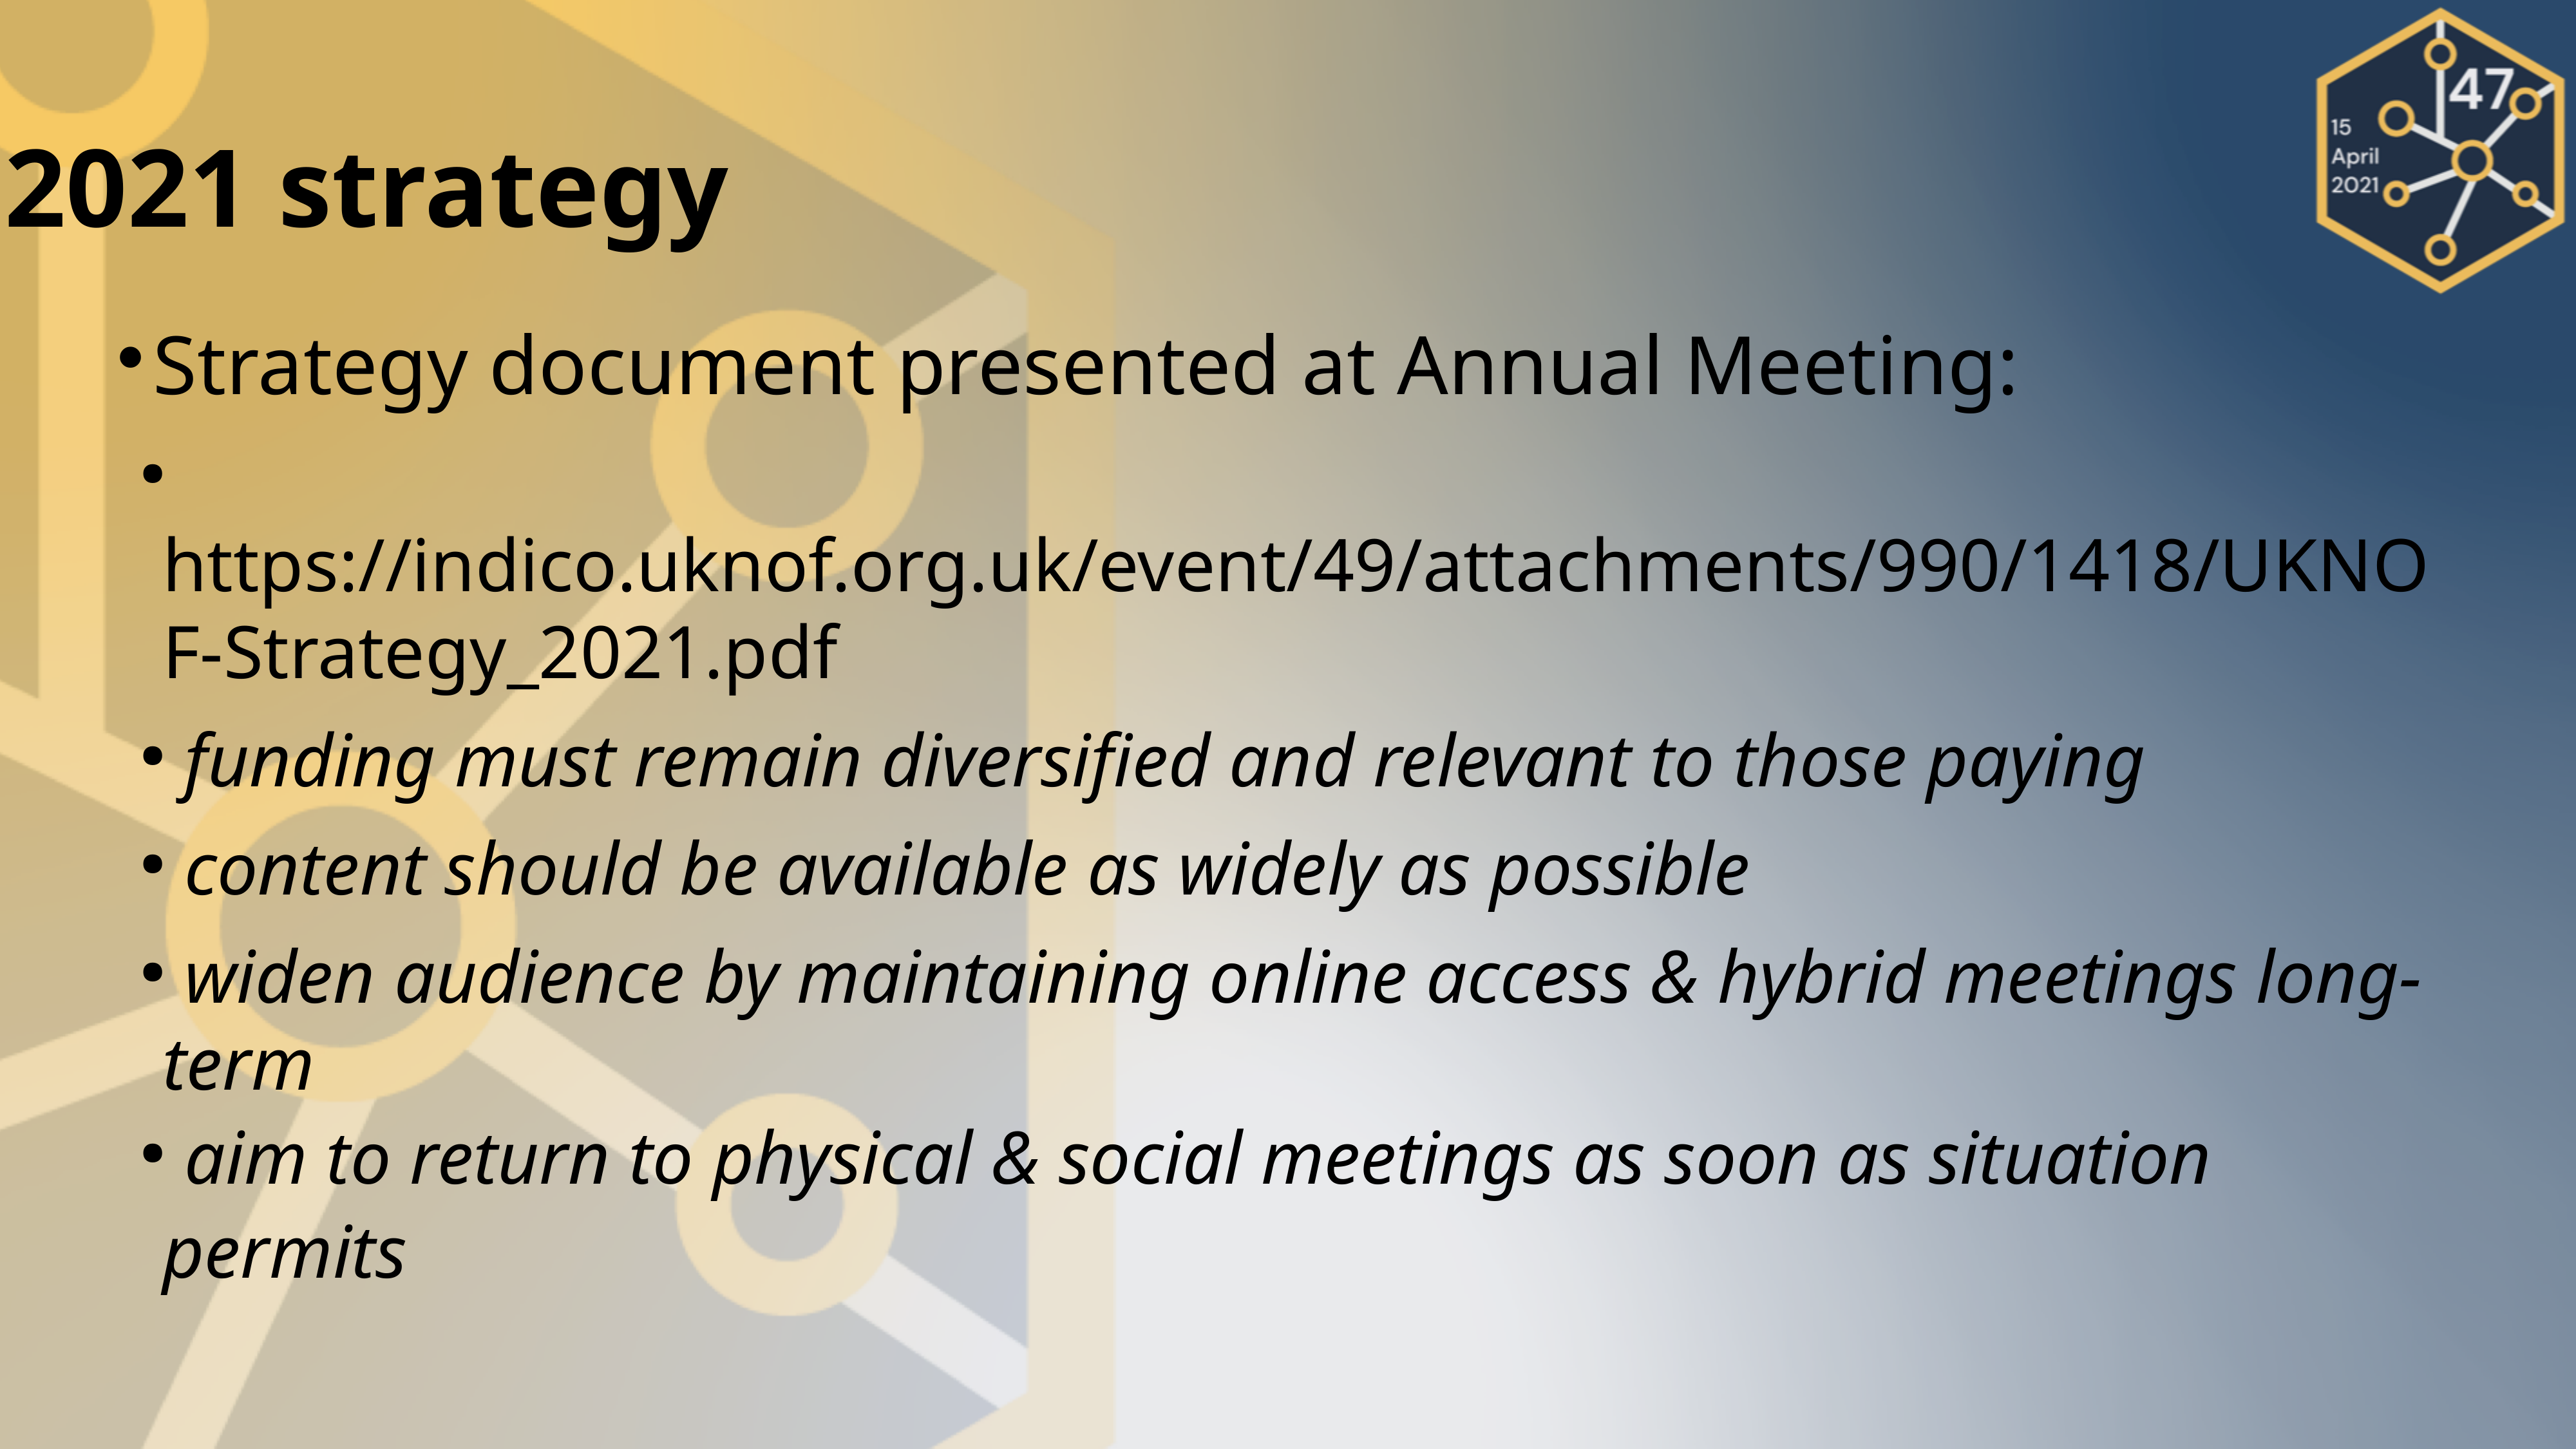

2021 strategy
Strategy document presented at Annual Meeting:
 https://indico.uknof.org.uk/event/49/attachments/990/1418/UKNOF-Strategy_2021.pdf
 funding must remain diversified and relevant to those paying
 content should be available as widely as possible
 widen audience by maintaining online access & hybrid meetings long-term
 aim to return to physical & social meetings as soon as situation permits